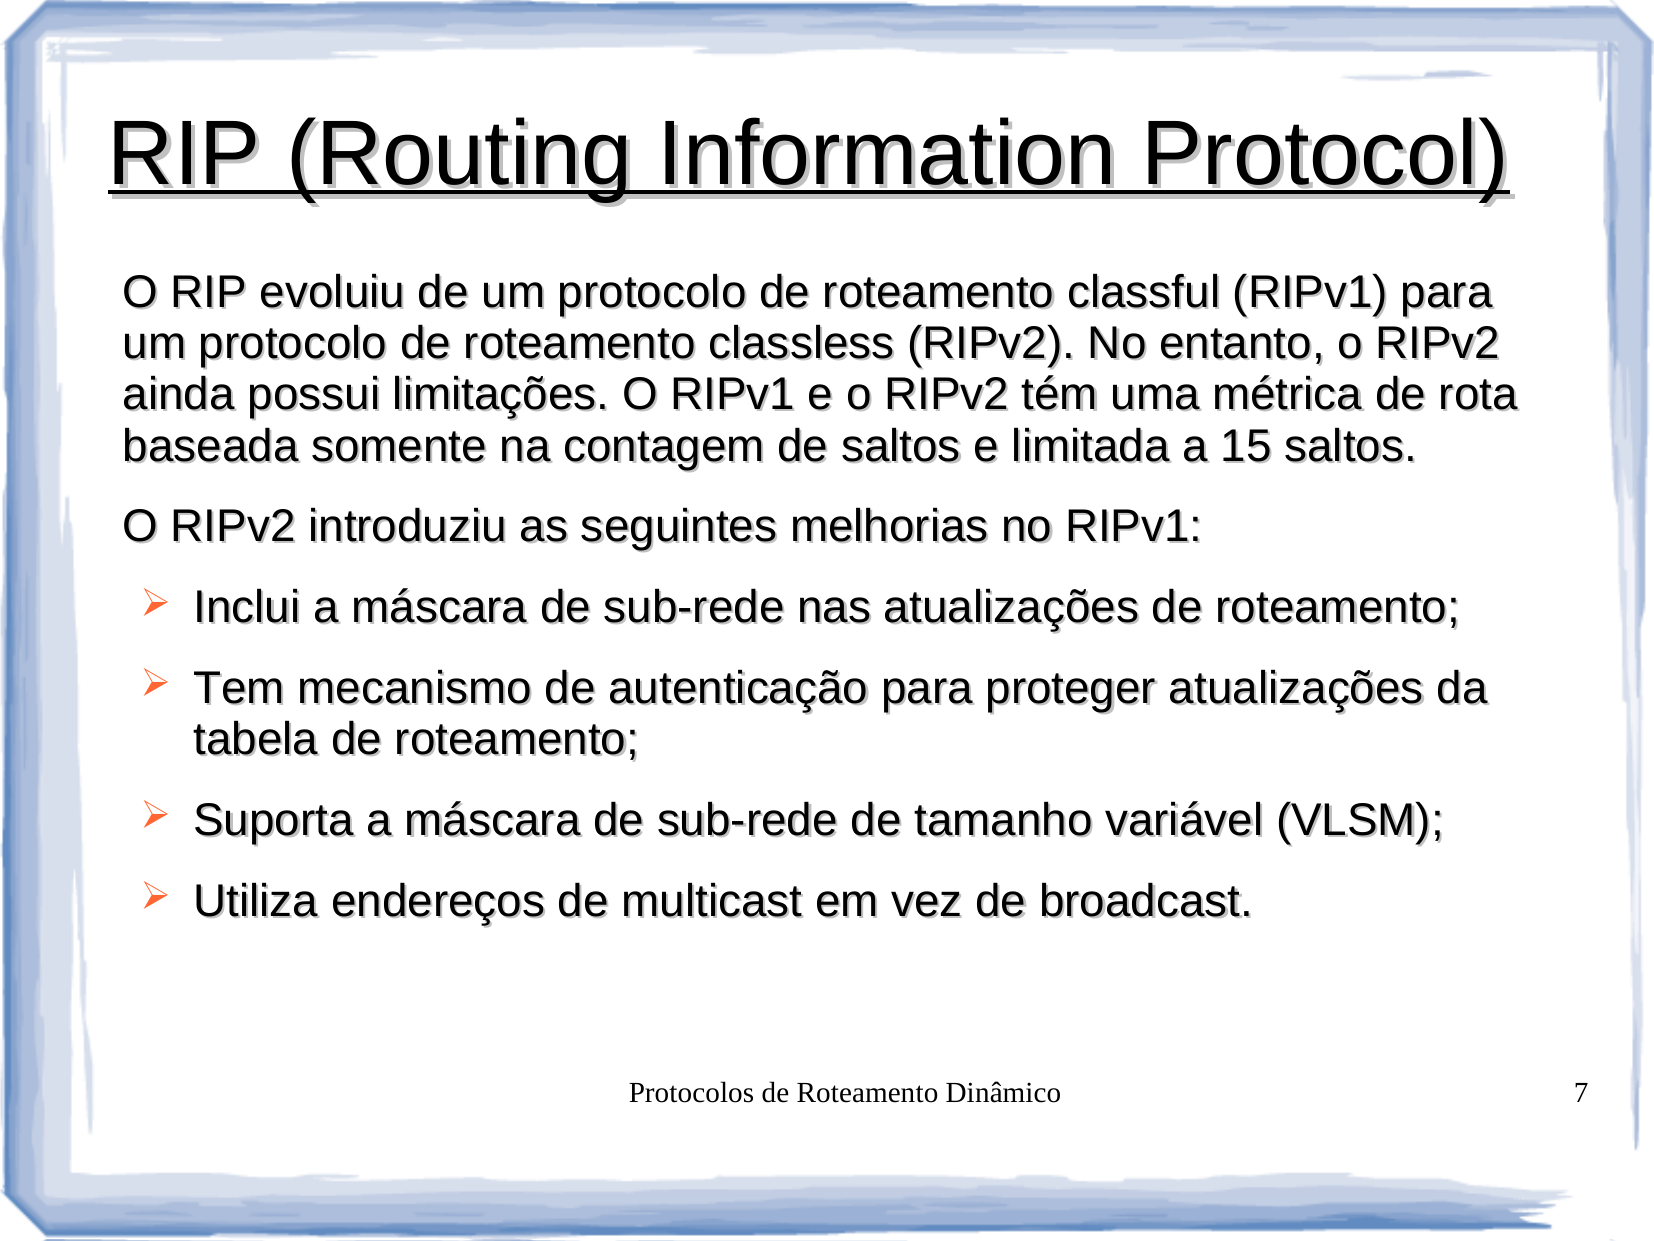

# RIP (Routing Information Protocol)
O RIP evoluiu de um protocolo de roteamento classful (RIPv1) para um protocolo de roteamento classless (RIPv2). No entanto, o RIPv2 ainda possui limitações. O RIPv1 e o RIPv2 tém uma métrica de rota baseada somente na contagem de saltos e limitada a 15 saltos.
O RIPv2 introduziu as seguintes melhorias no RIPv1:
Inclui a máscara de sub-rede nas atualizações de roteamento;
Tem mecanismo de autenticação para proteger atualizações da tabela de roteamento;
Suporta a máscara de sub-rede de tamanho variável (VLSM);
Utiliza endereços de multicast em vez de broadcast.
Protocolos de Roteamento Dinâmico
7